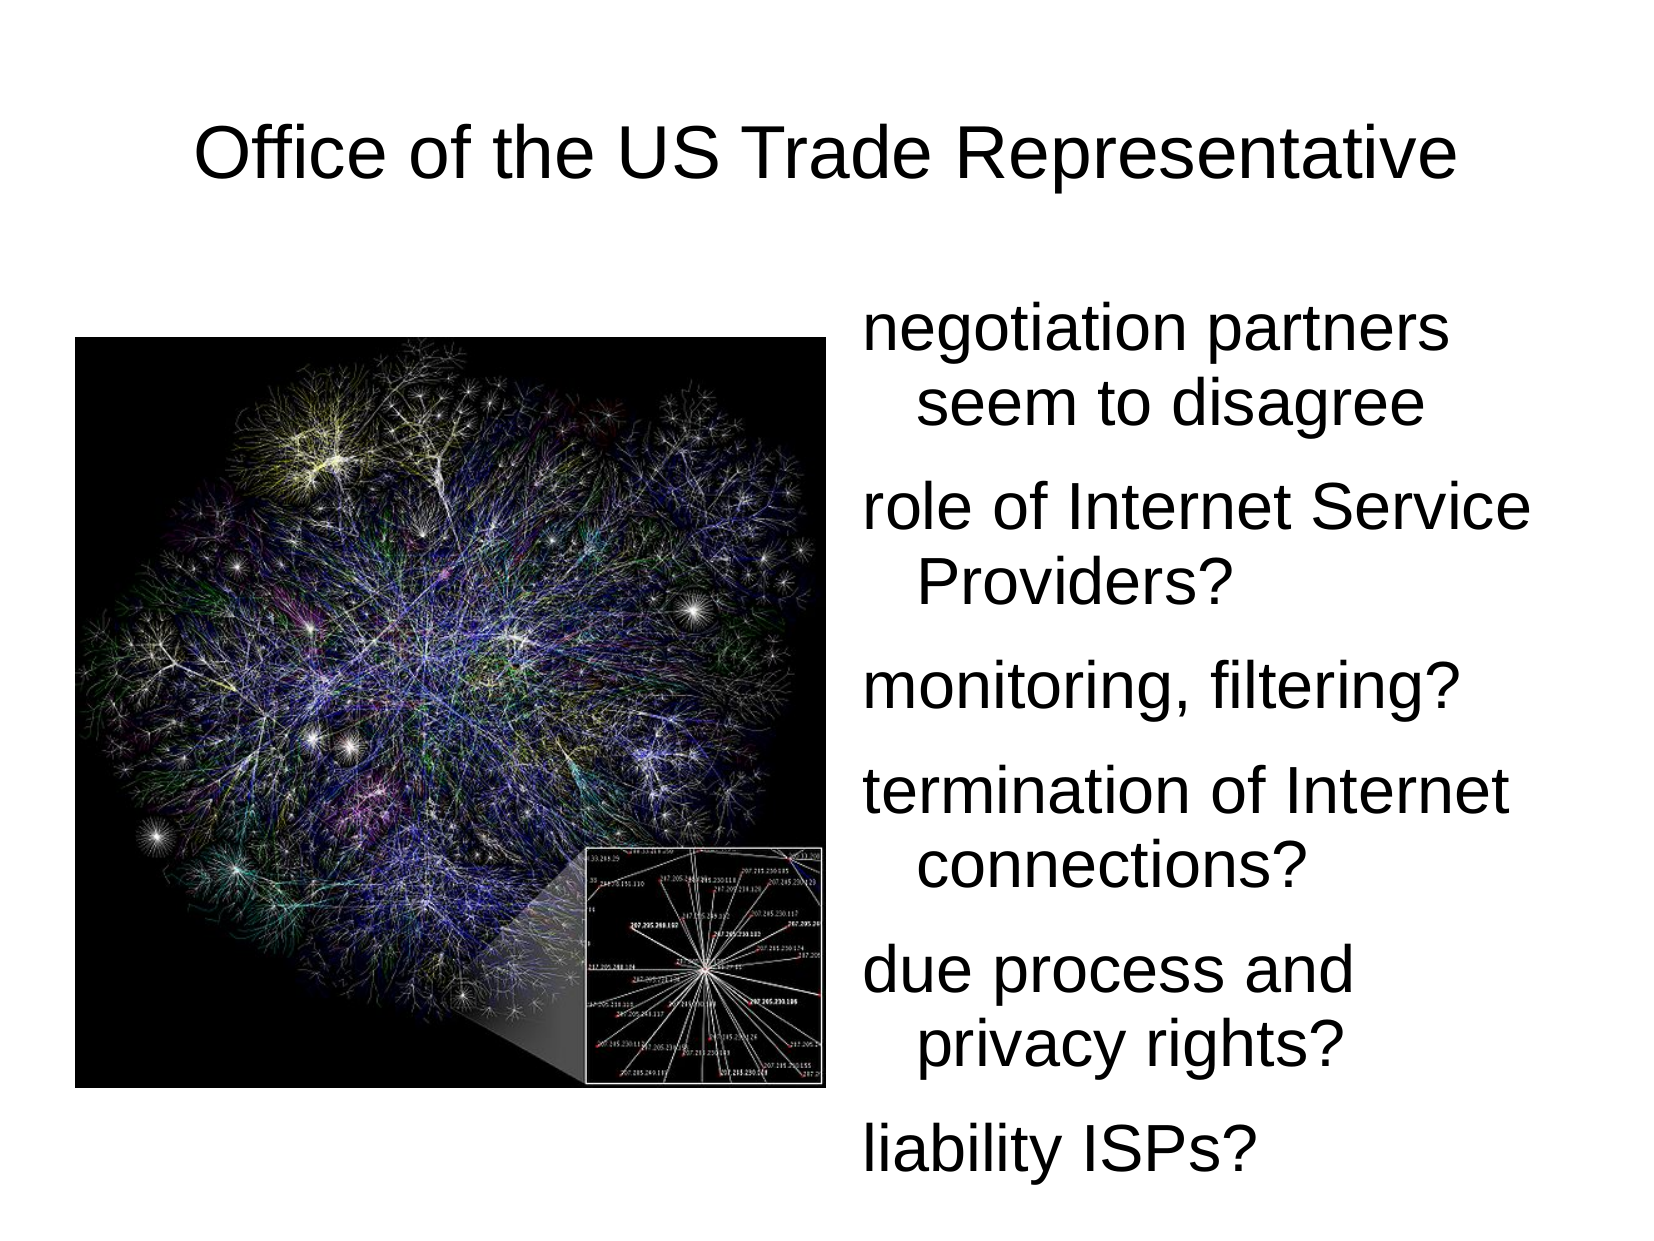

# Office of the US Trade Representative
negotiation partners seem to disagree
role of Internet Service Providers?
monitoring, filtering?
termination of Internet connections?
due process and privacy rights?
liability ISPs?